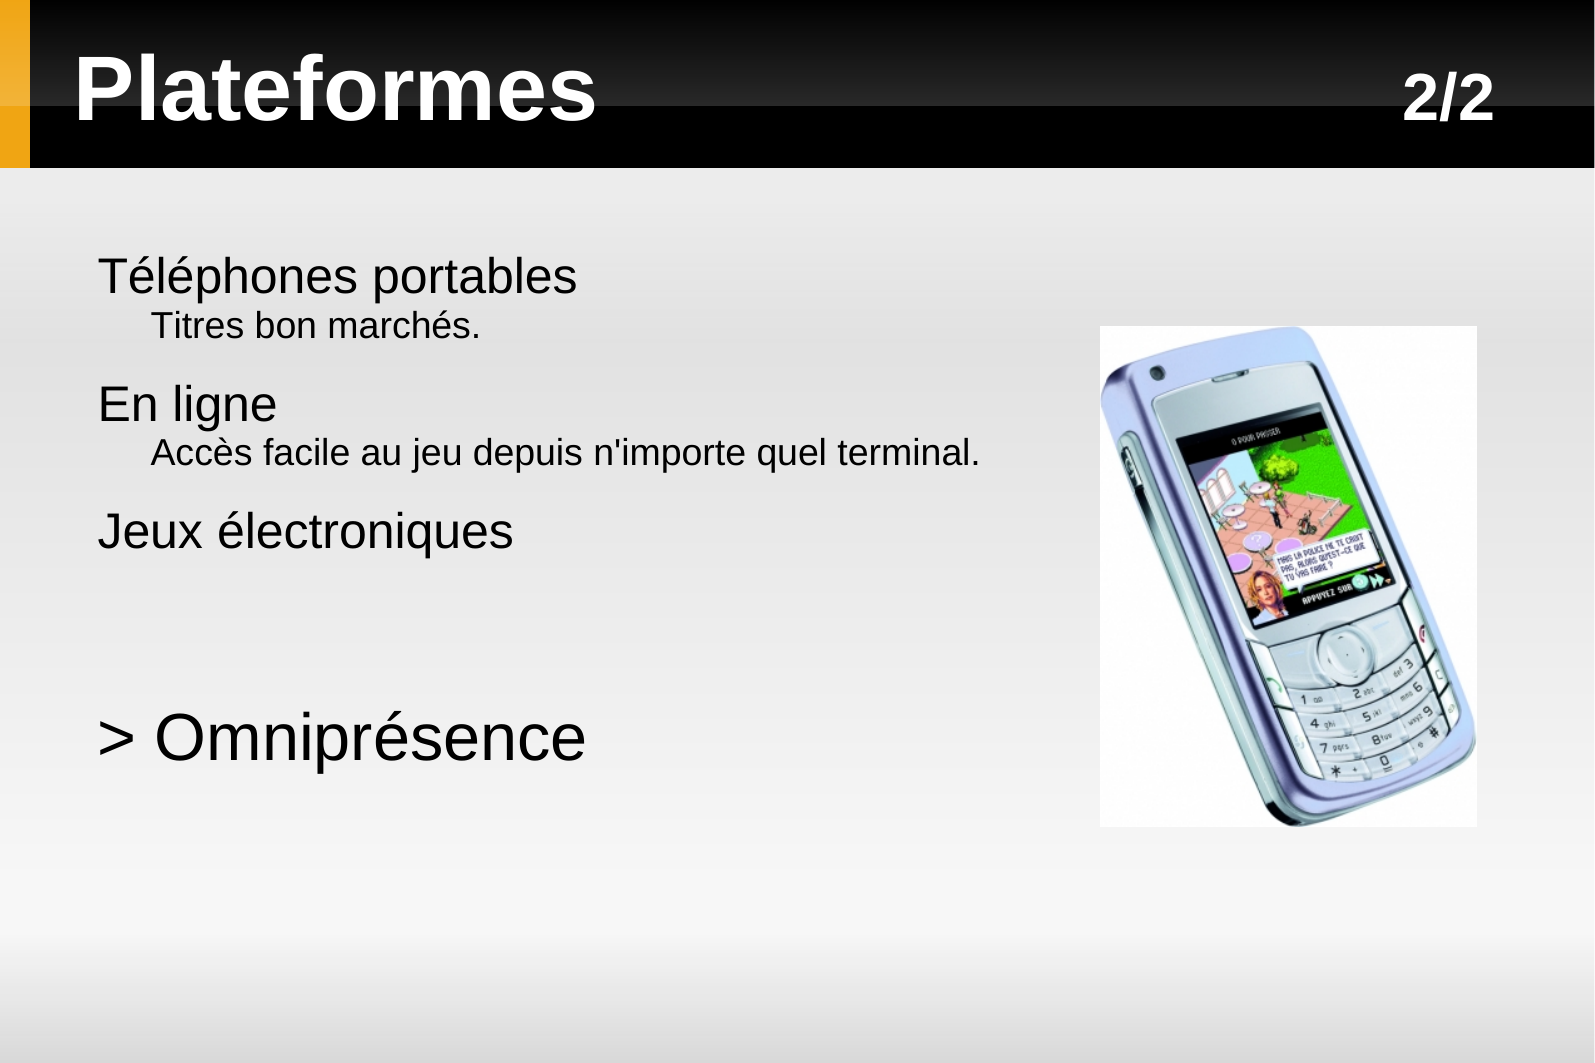

# Plateformes											2/2
Téléphones portables
Titres bon marchés.
En ligne
Accès facile au jeu depuis n'importe quel terminal.
Jeux électroniques
> Omniprésence